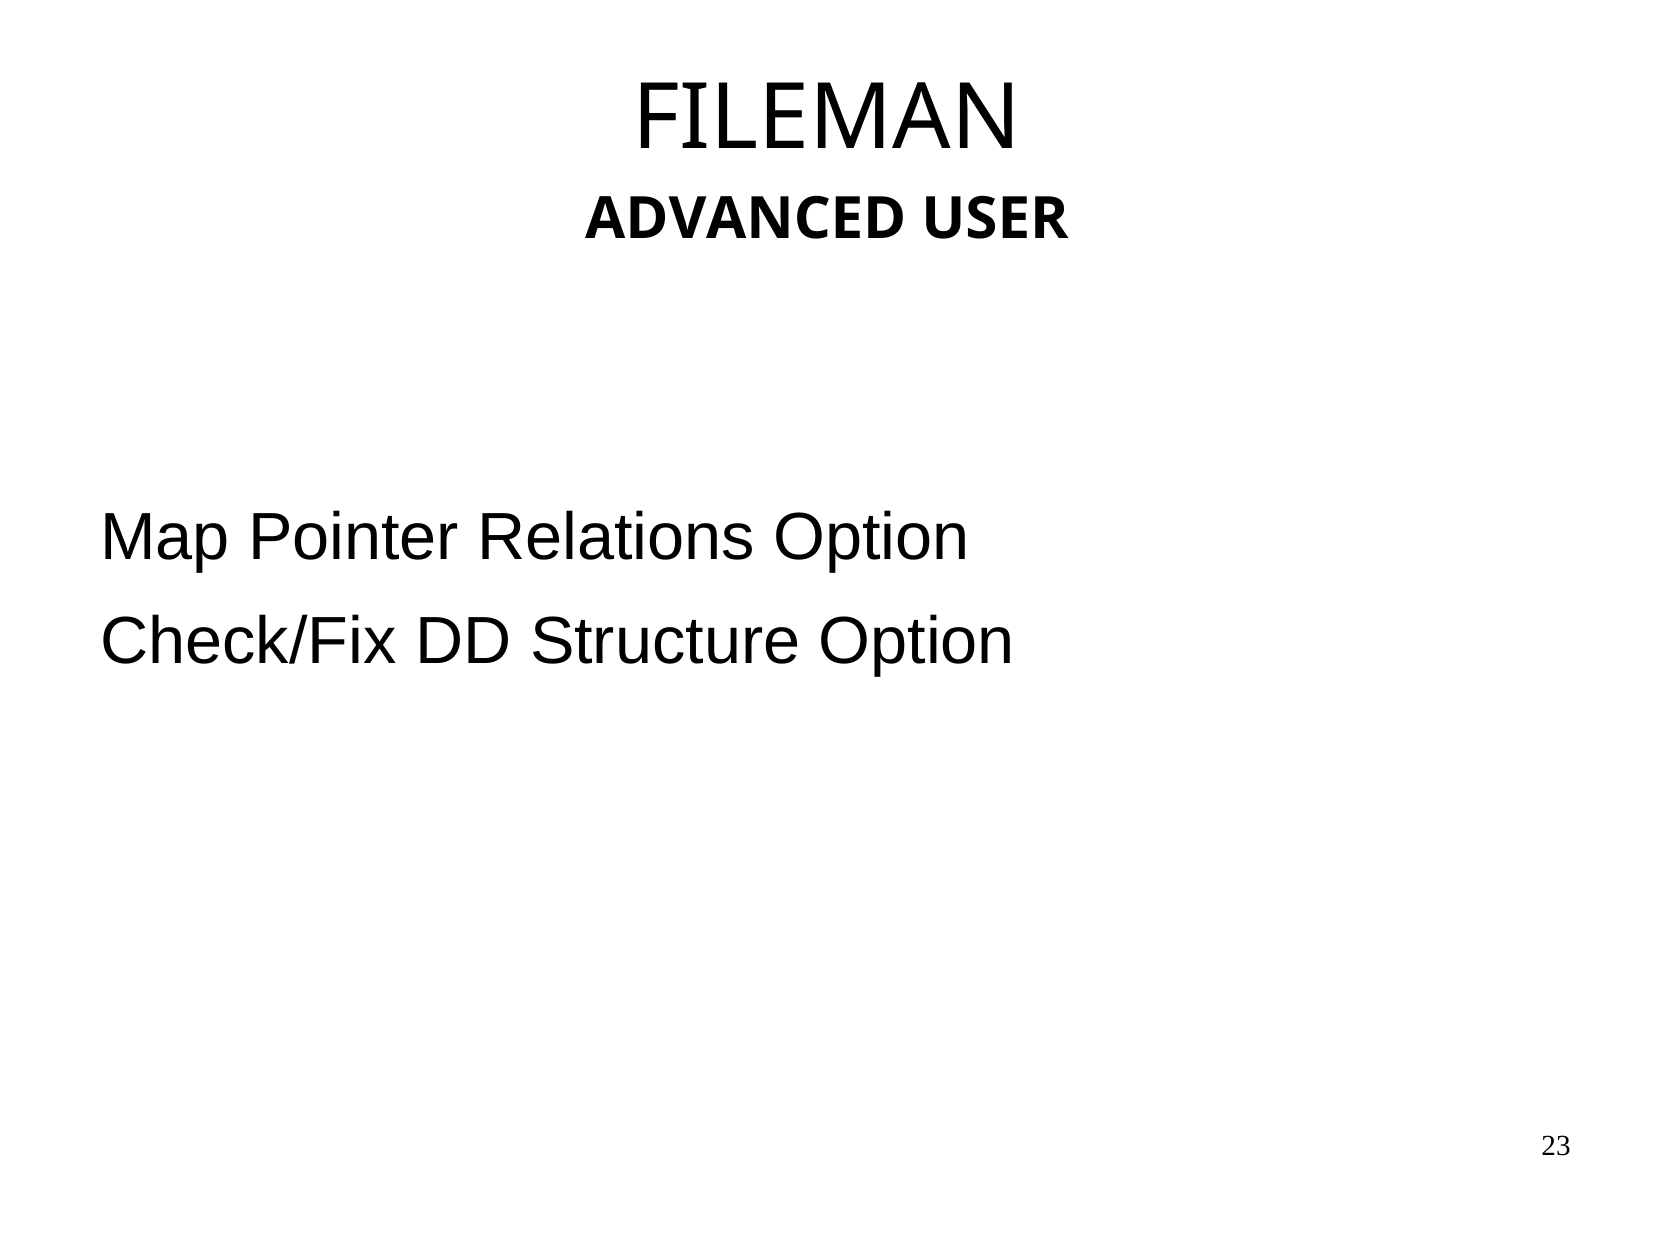

# FILEMAN ADVANCED USER
Map Pointer Relations Option
Check/Fix DD Structure Option
23